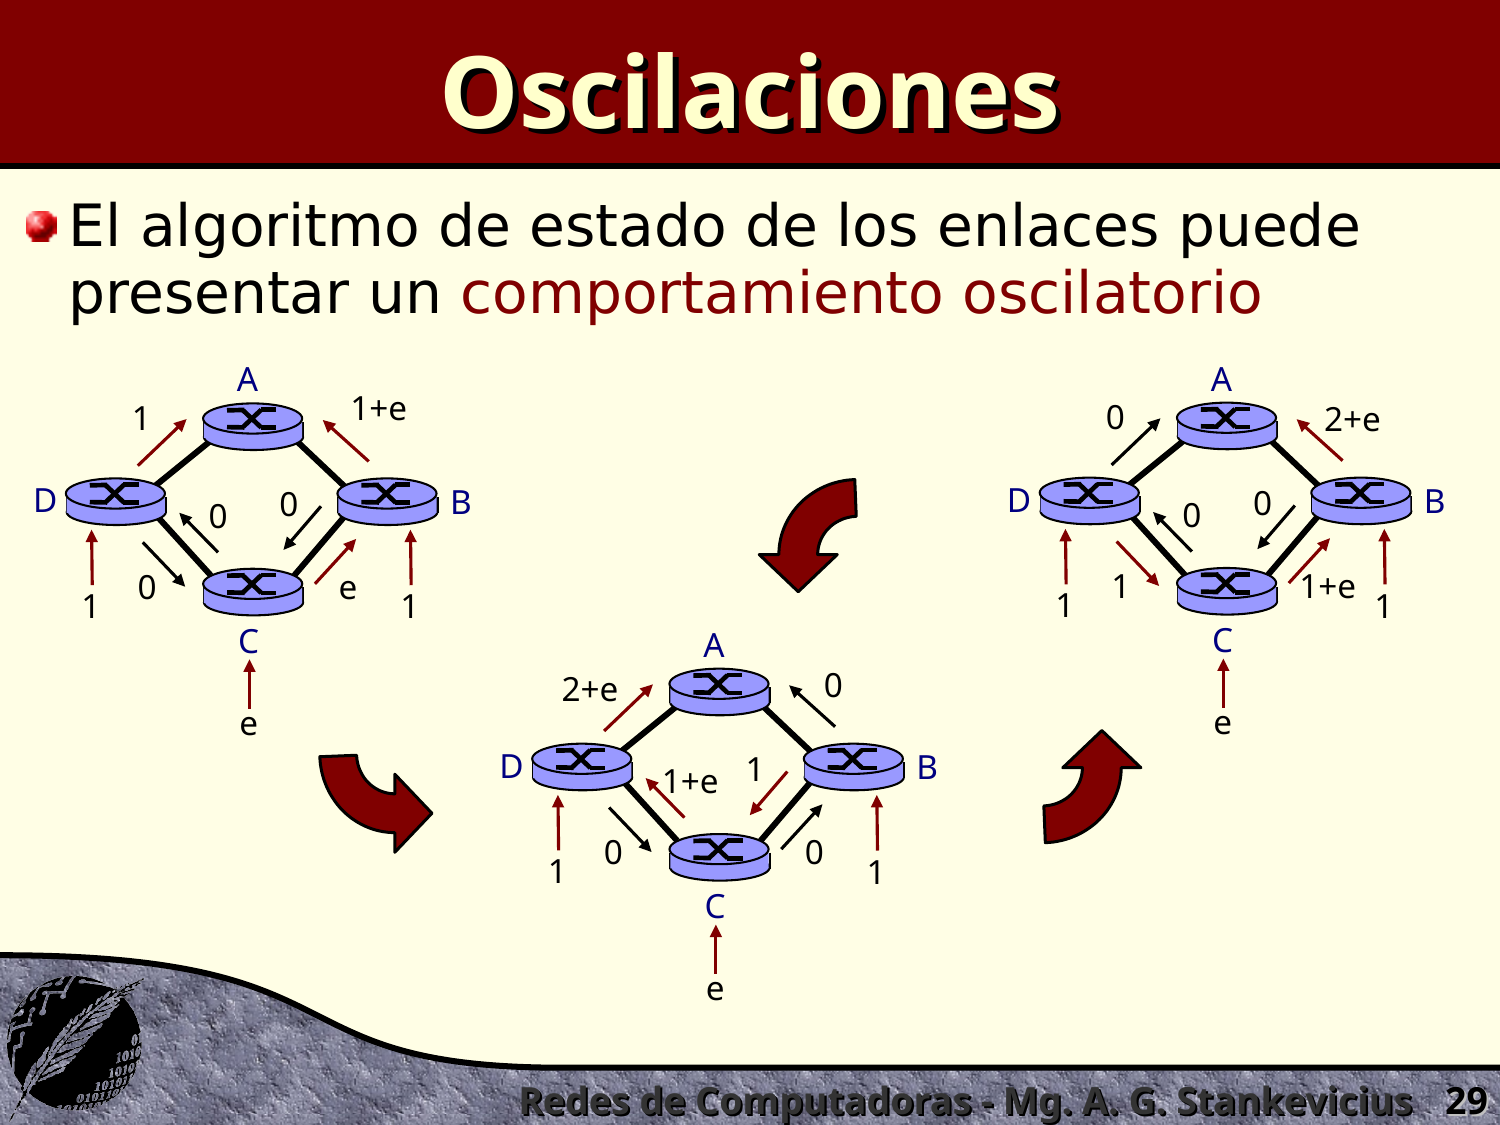

# Oscilaciones
El algoritmo de estado de los enlaces puede presentar un comportamiento oscilatorio
A
0
2+e
D
B
0
0
1+e
1
1
1
C
e
A
1+e
1
D
B
0
0
e
0
1
1
C
e
A
0
2+e
D
B
1
1+e
0
0
1
1
C
e
29
A
A
0
2+e
2+e
0
D
B
D
B
0
0
1
1+e
e
1
1+e
0
C
C
… recompute
… recompute